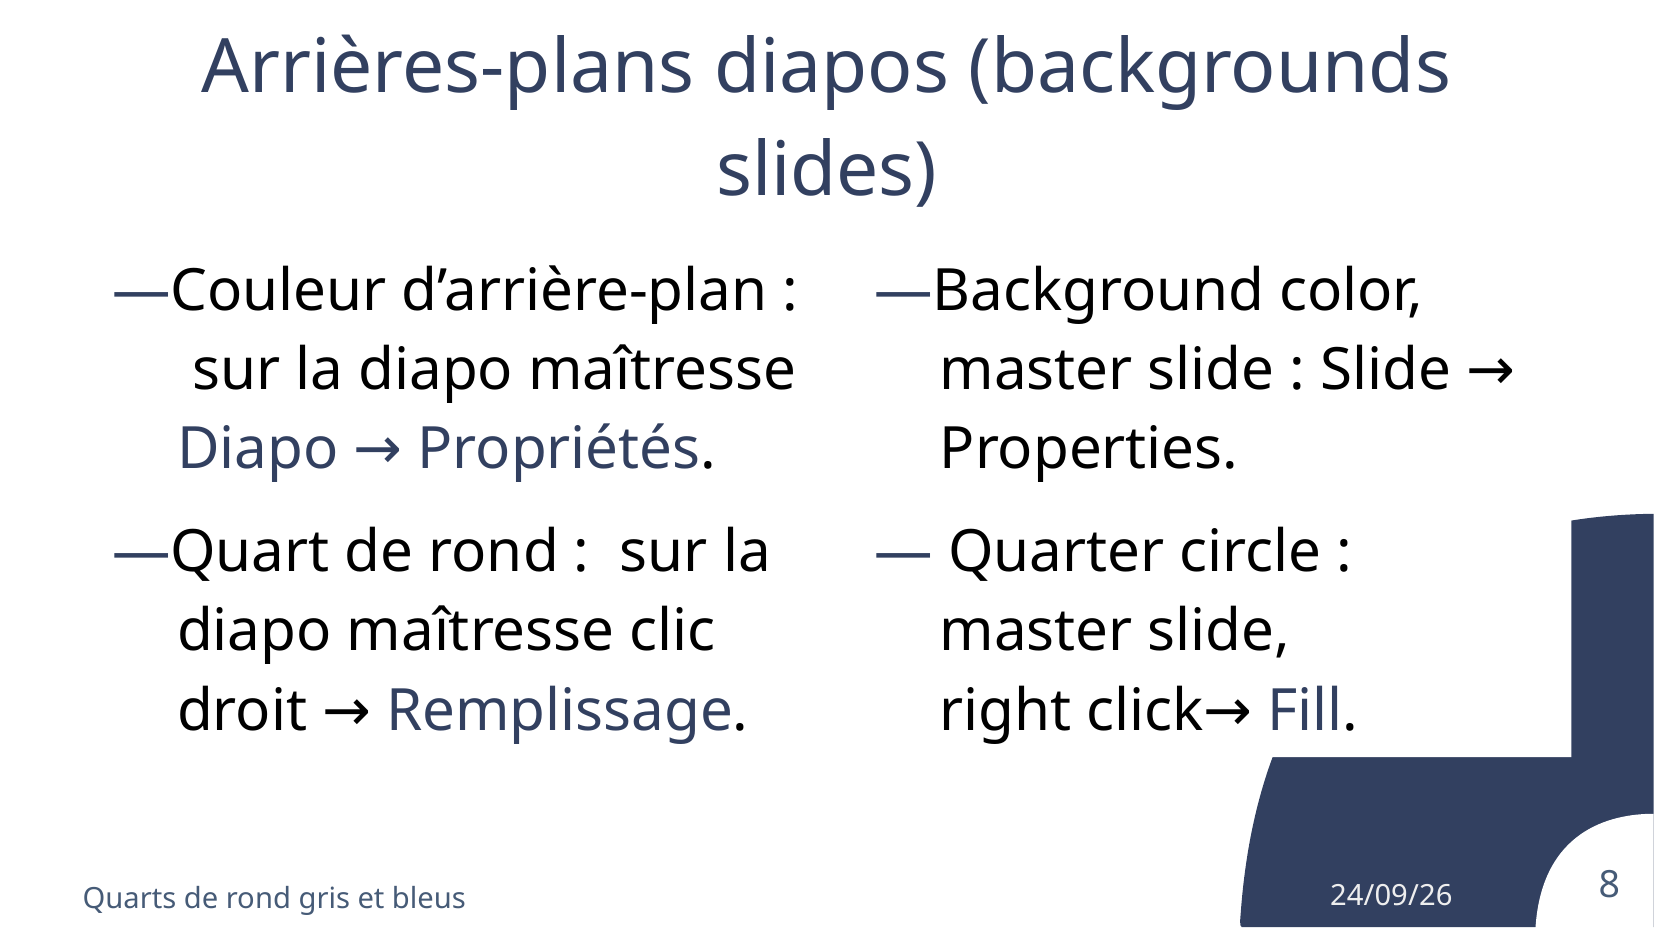

# Arrières-plans diapos (backgrounds slides)
Couleur d’arrière-plan : sur la diapo maîtresse Diapo → Propriétés.
Quart de rond : sur la diapo maîtresse clic droit → Remplissage.
Background color, master slide : Slide → Properties.
 Quarter circle :
master slide,
right click→ Fill.
8
Quarts de rond gris et bleus